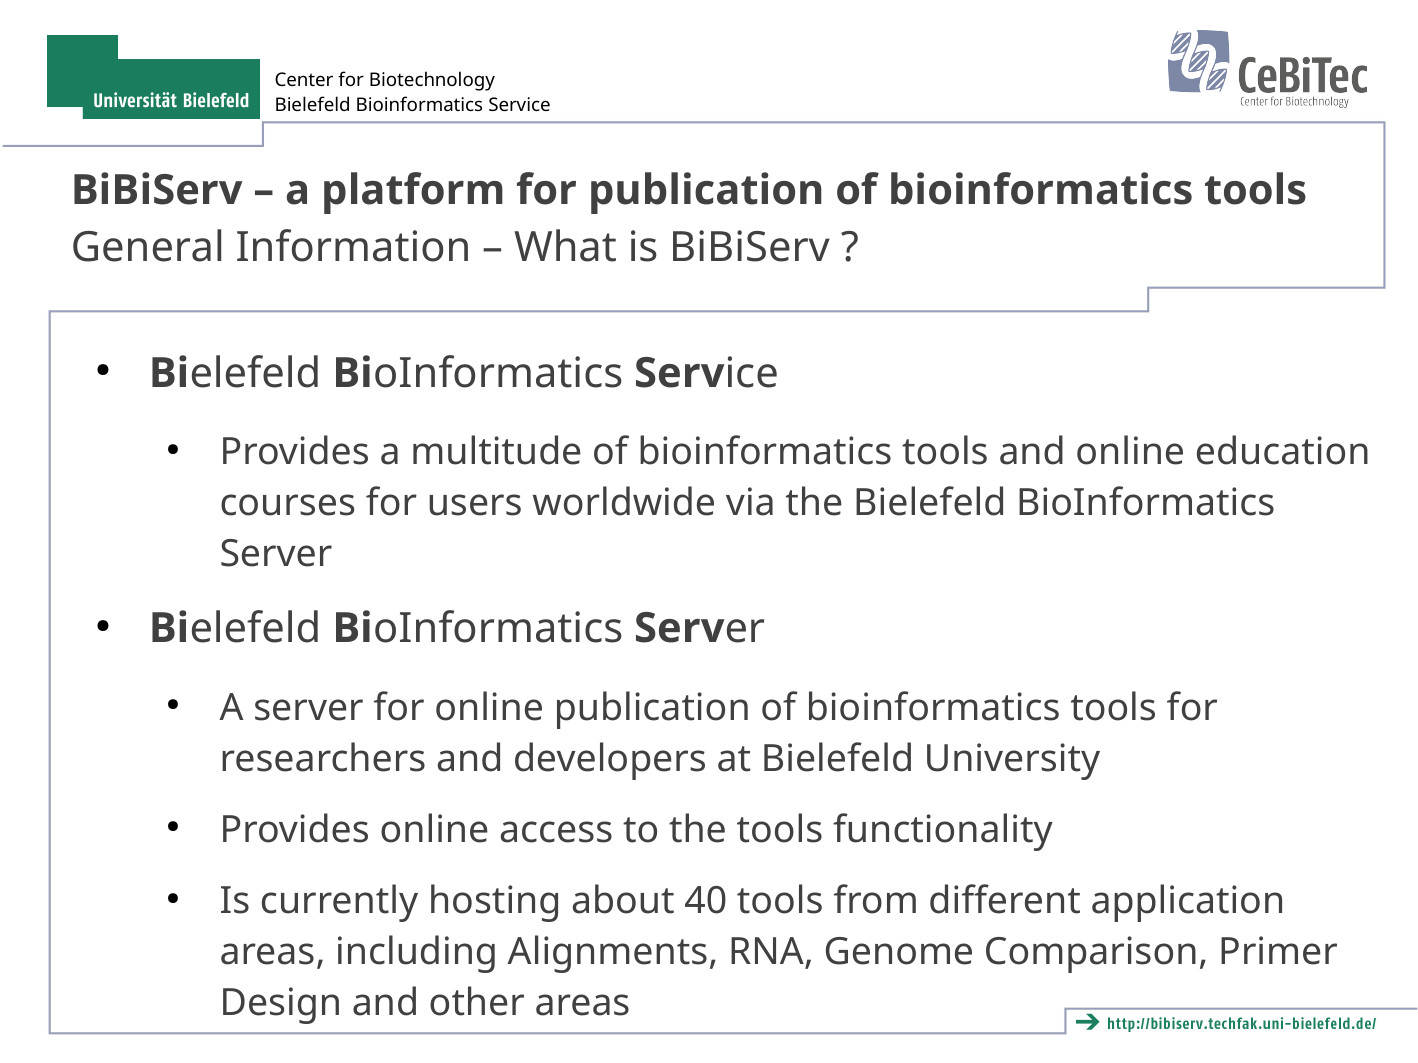

# BiBiServ – a platform for publication of bioinformatics tools General Information – What is BiBiServ ?
Bielefeld BioInformatics Service
Provides a multitude of bioinformatics tools and online education courses for users worldwide via the Bielefeld BioInformatics Server
Bielefeld BioInformatics Server
A server for online publication of bioinformatics tools for researchers and developers at Bielefeld University
Provides online access to the tools functionality
Is currently hosting about 40 tools from different application areas, including Alignments, RNA, Genome Comparison, Primer Design and other areas